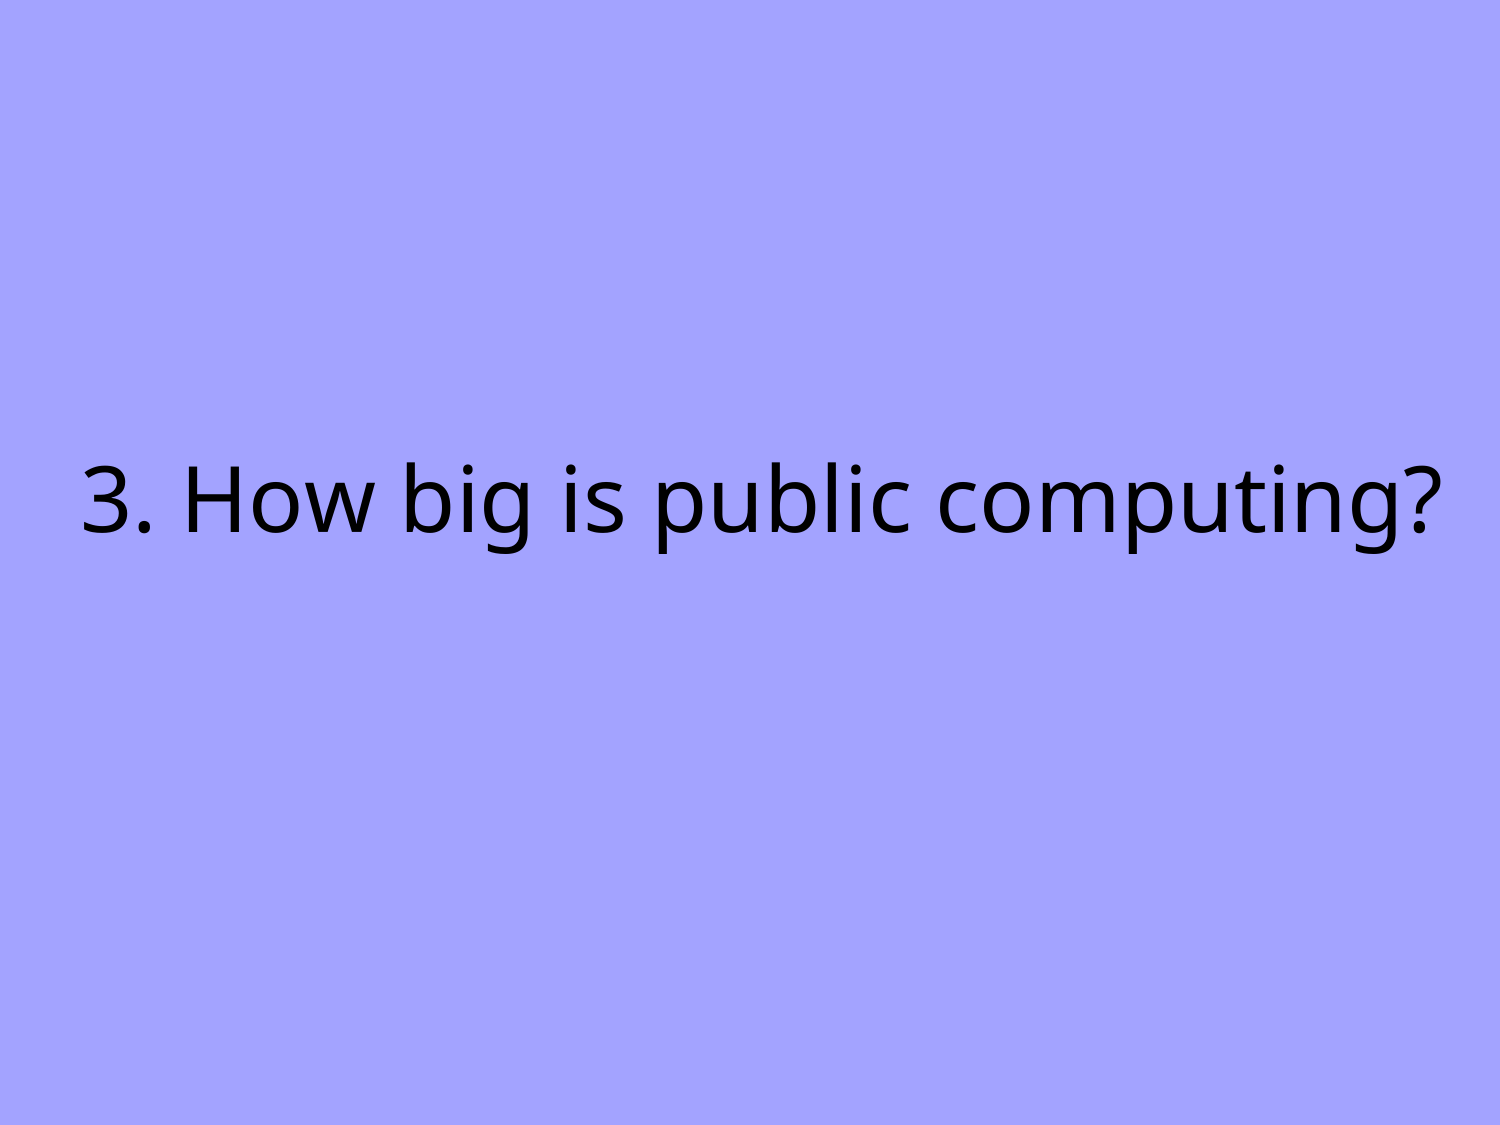

# 3. How big is public computing?